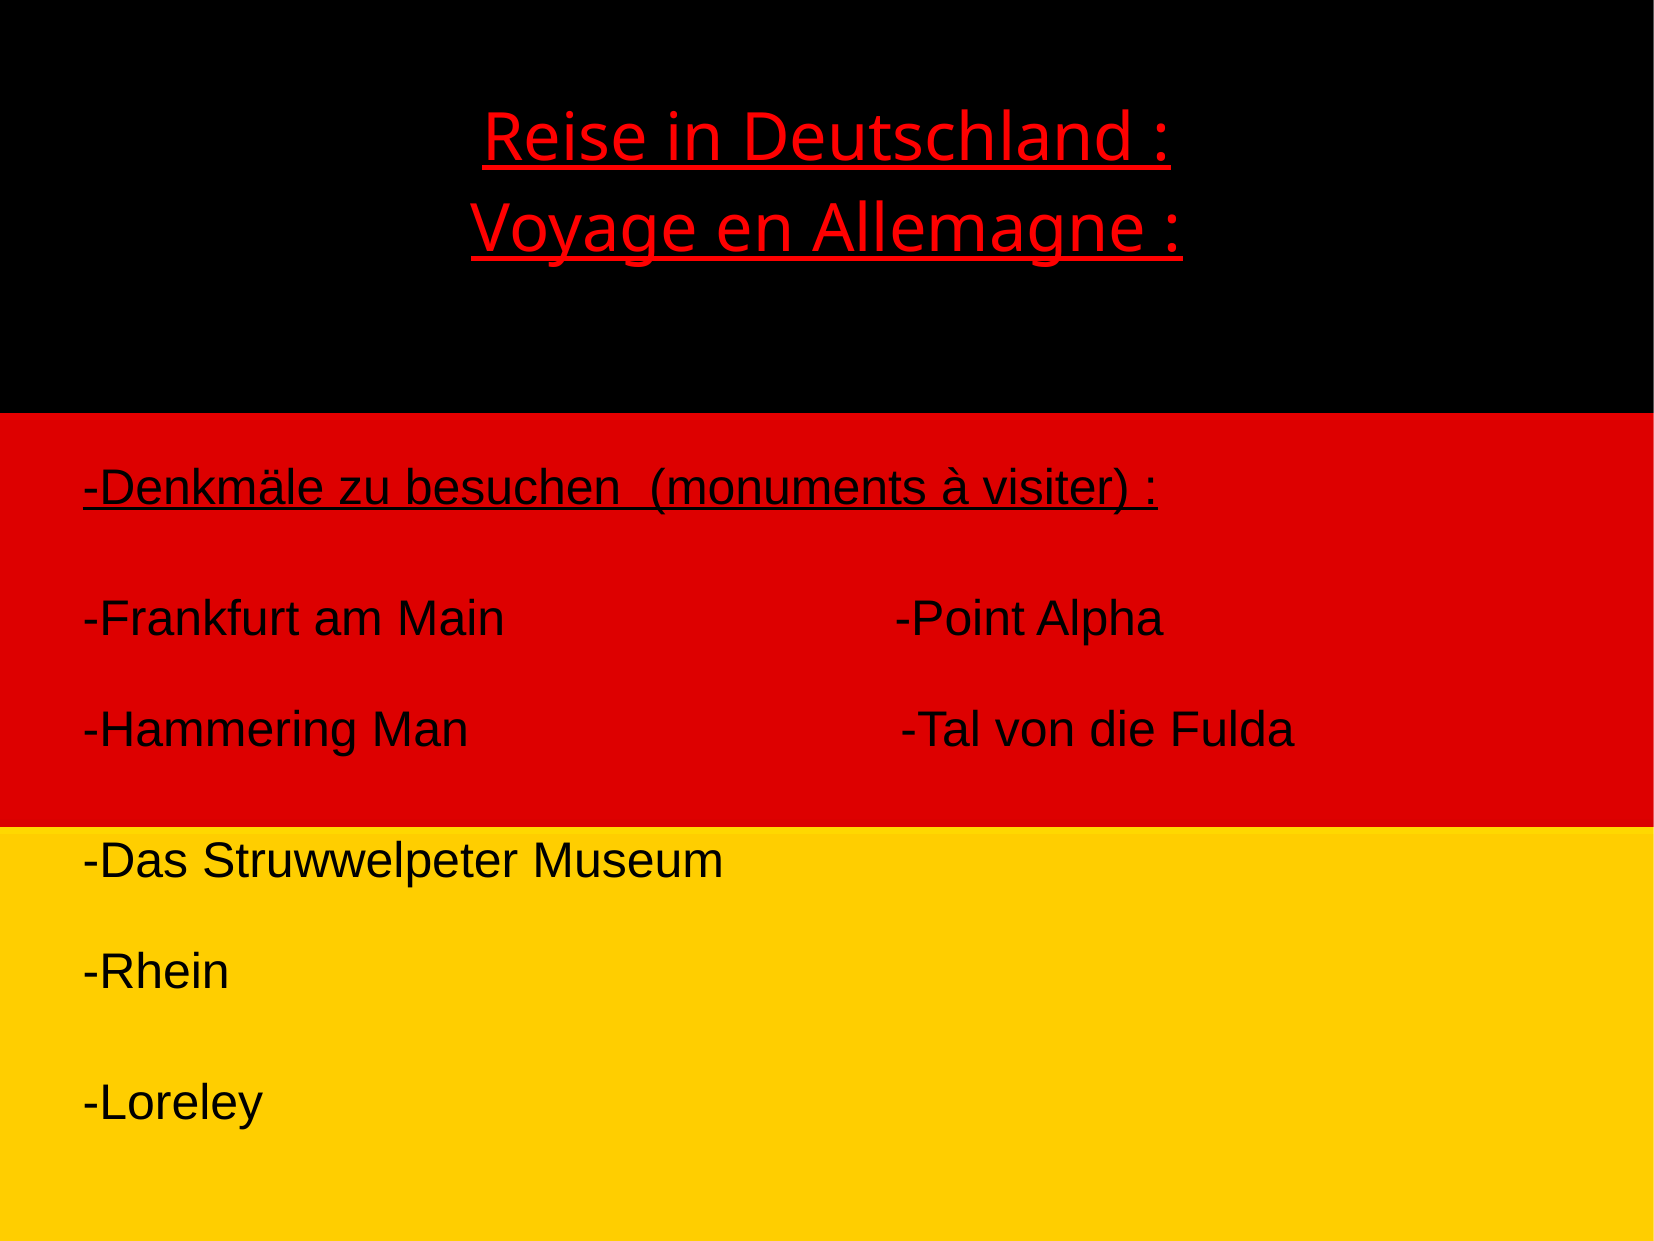

# Reise in Deutschland : Voyage en Allemagne :
-Denkmäle zu besuchen  (monuments à visiter) :
-Frankfurt am Main						-Point Alpha
-Hammering Man				 -Tal von die Fulda
-Das Struwwelpeter Museum
-Rhein
-Loreley